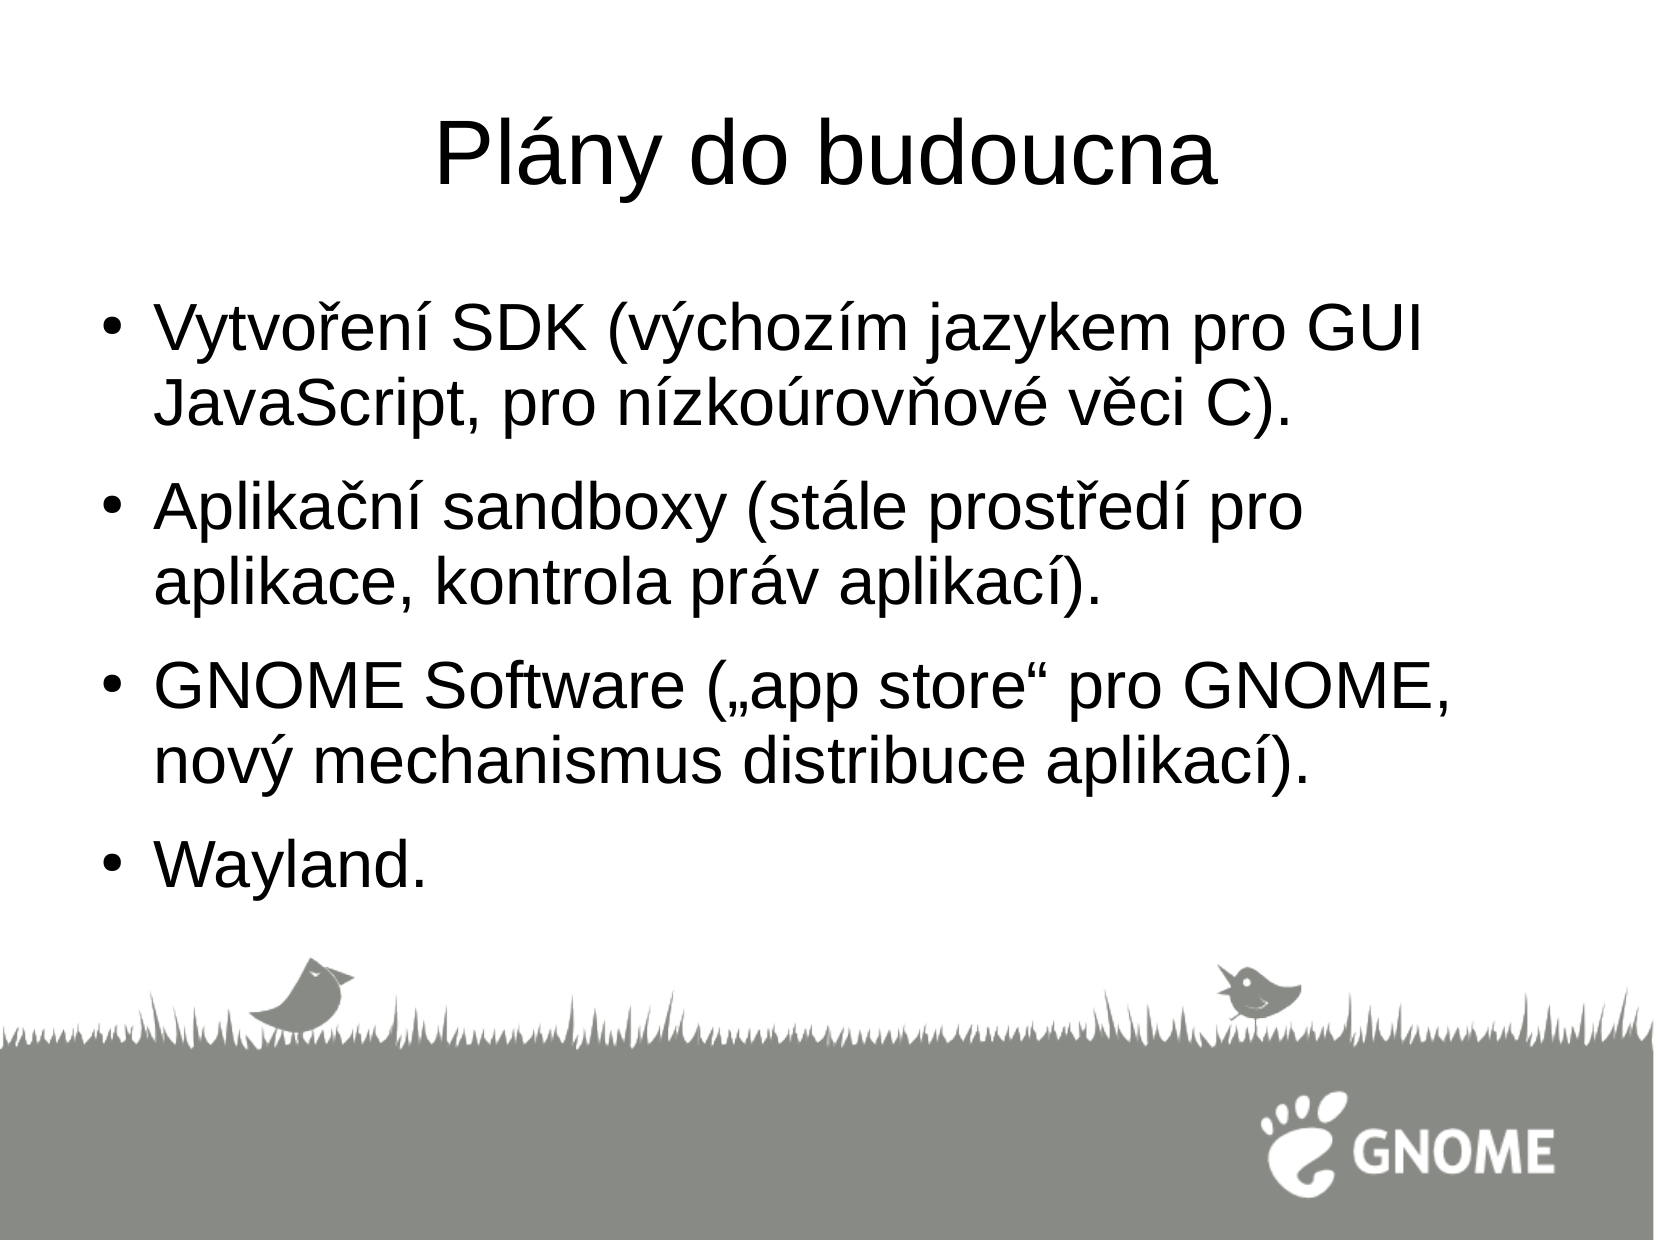

# Plány do budoucna
Vytvoření SDK (výchozím jazykem pro GUI JavaScript, pro nízkoúrovňové věci C).
Aplikační sandboxy (stále prostředí pro aplikace, kontrola práv aplikací).
GNOME Software („app store“ pro GNOME, nový mechanismus distribuce aplikací).
Wayland.